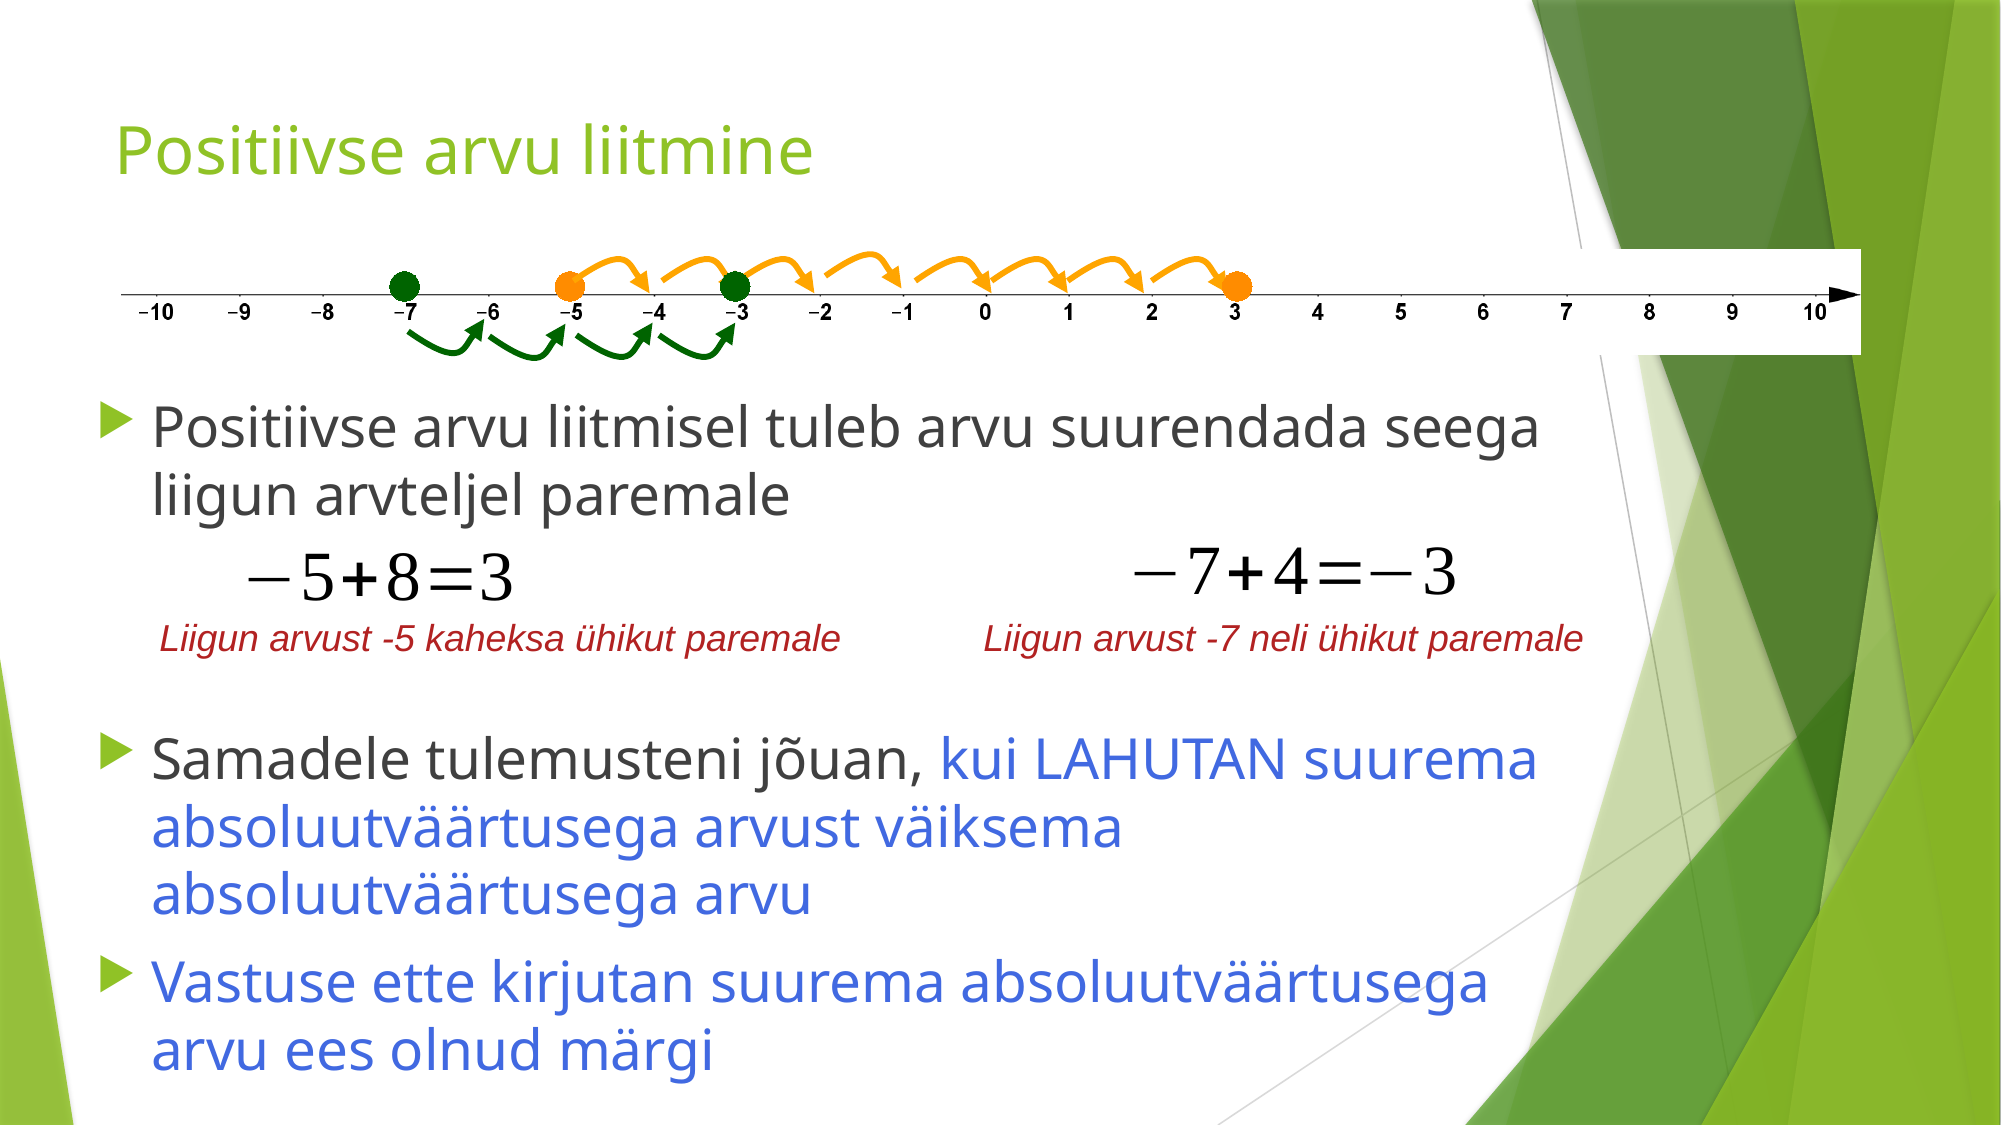

# Positiivse arvu liitmine
Positiivse arvu liitmisel tuleb arvu suurendada seega liigun arvteljel paremale
Samadele tulemusteni jõuan, kui LAHUTAN suurema absoluutväärtusega arvust väiksema absoluutväärtusega arvu
Vastuse ette kirjutan suurema absoluutväärtusega arvu ees olnud märgi
Liigun arvust -5 kaheksa ühikut paremale
Liigun arvust -7 neli ühikut paremale